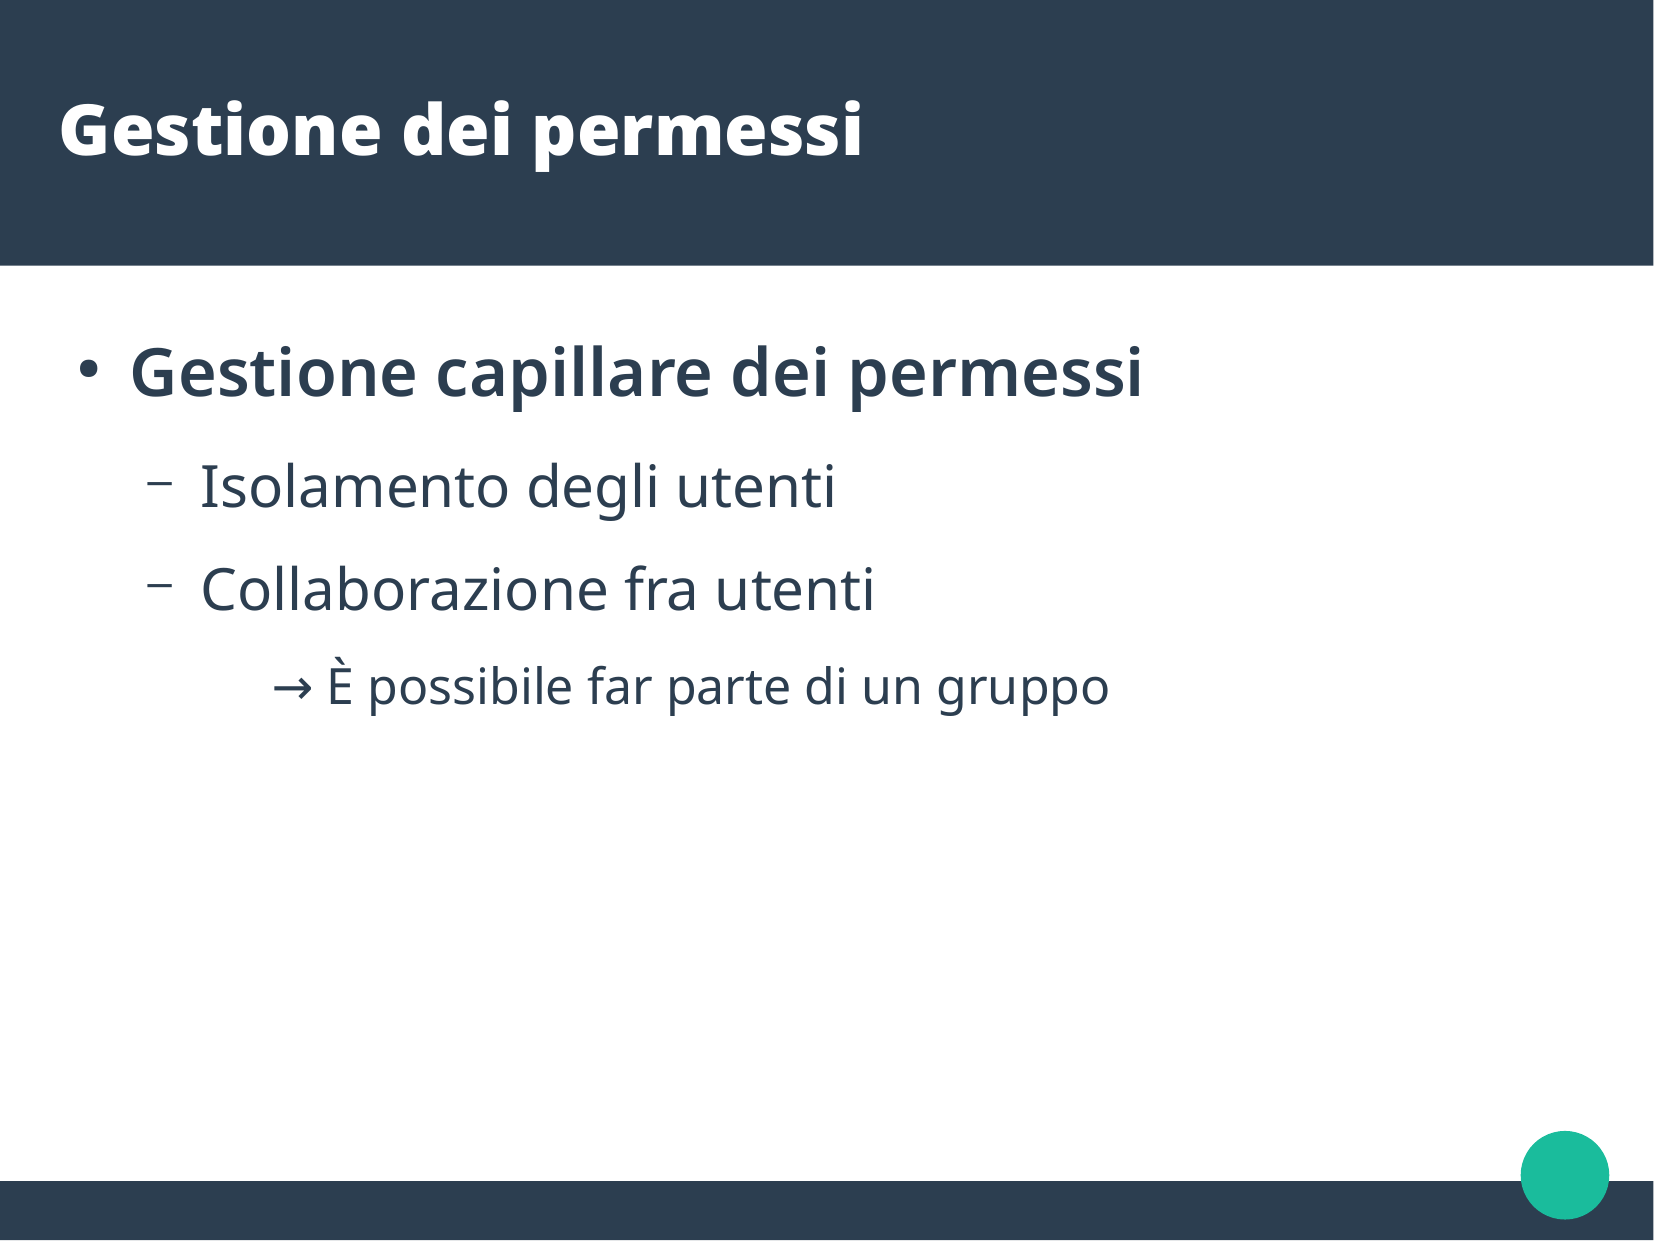

# Gestione dei permessi
Gestione capillare dei permessi
Isolamento degli utenti
Collaborazione fra utenti
→ È possibile far parte di un gruppo